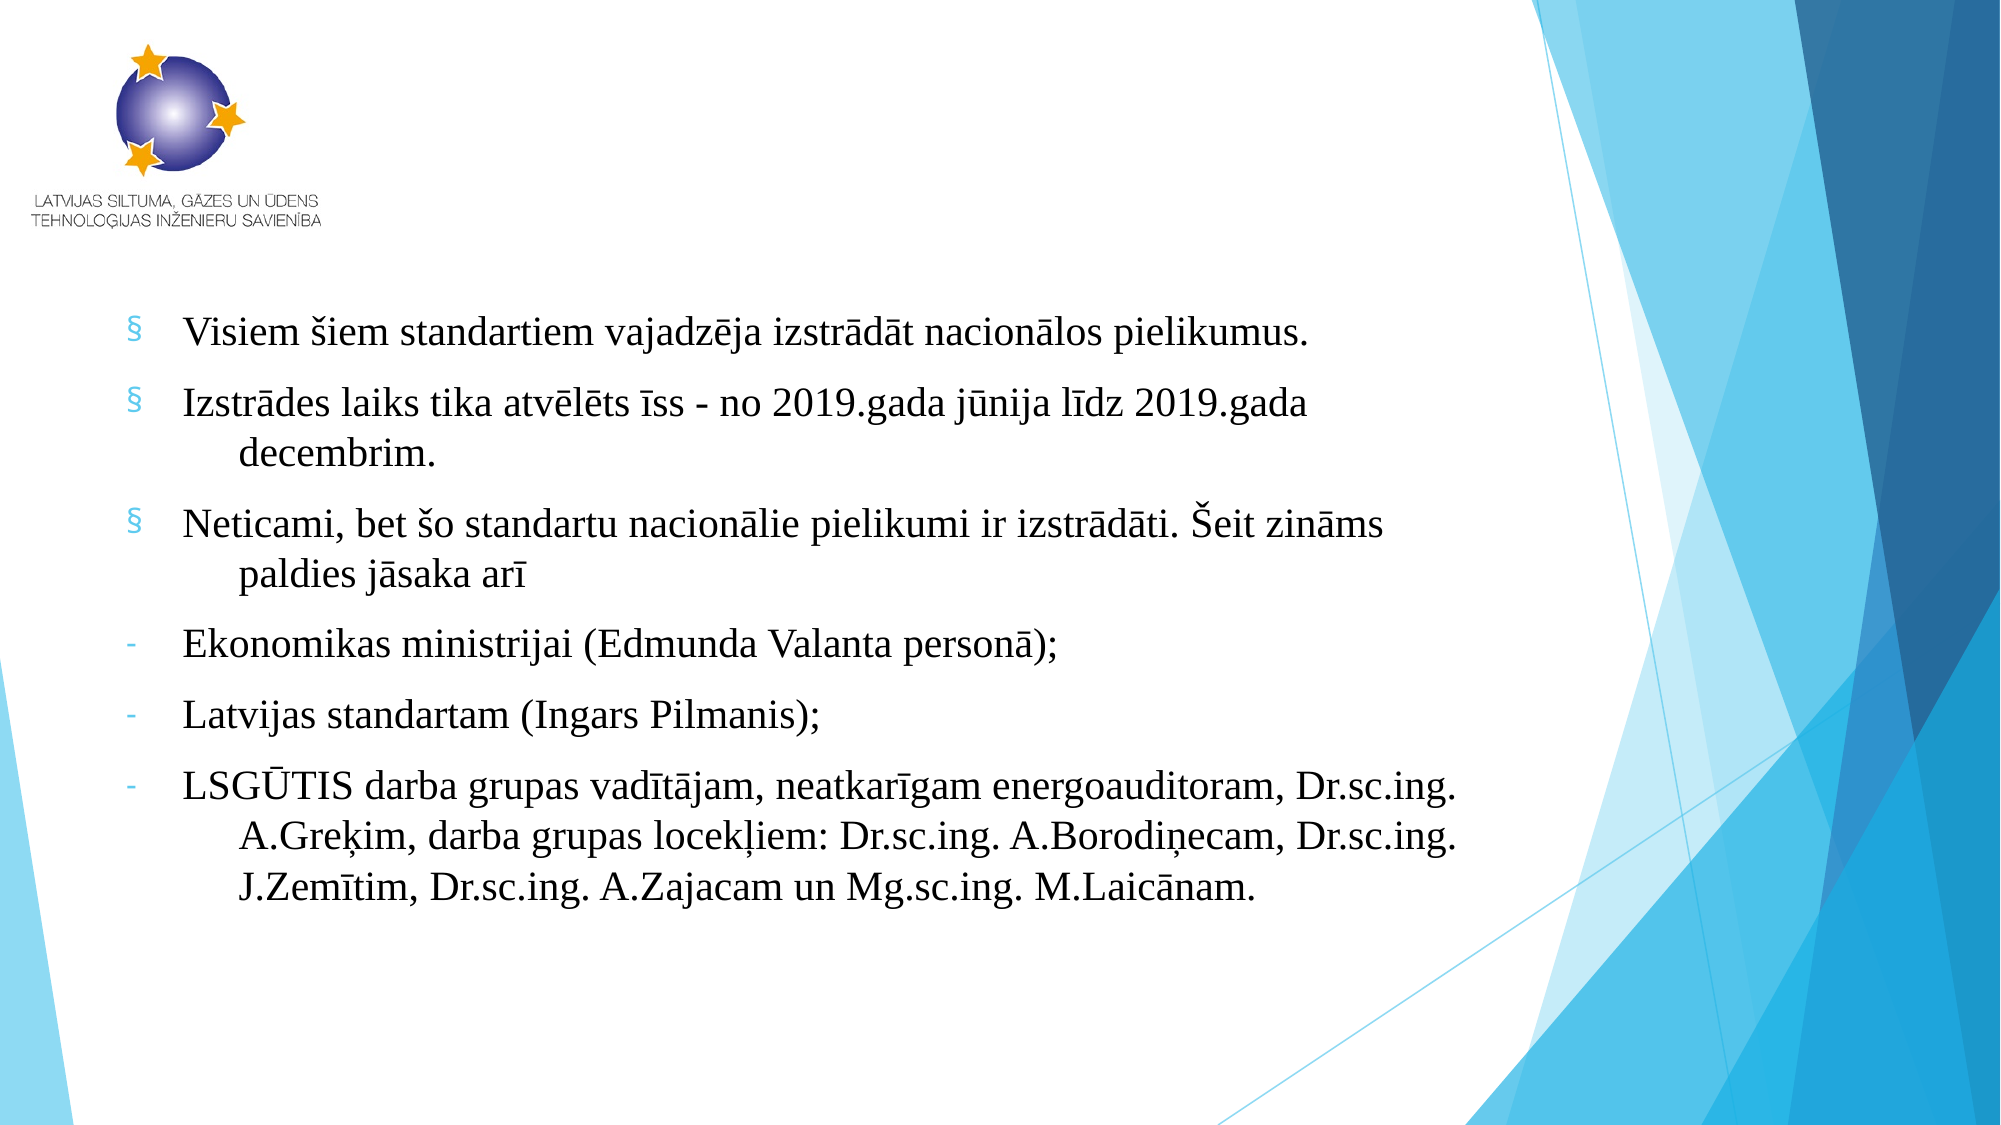

# Visiem šiem standartiem vajadzēja izstrādāt nacionālos pielikumus.
Izstrādes laiks tika atvēlēts īss - no 2019.gada jūnija līdz 2019.gada decembrim.
Neticami, bet šo standartu nacionālie pielikumi ir izstrādāti. Šeit zināms paldies jāsaka arī
Ekonomikas ministrijai (Edmunda Valanta personā);
Latvijas standartam (Ingars Pilmanis);
LSGŪTIS darba grupas vadītājam, neatkarīgam energoauditoram, Dr.sc.ing. A.Greķim, darba grupas locekļiem: Dr.sc.ing. A.Borodiņecam, Dr.sc.ing. J.Zemītim, Dr.sc.ing. A.Zajacam un Mg.sc.ing. M.Laicānam.